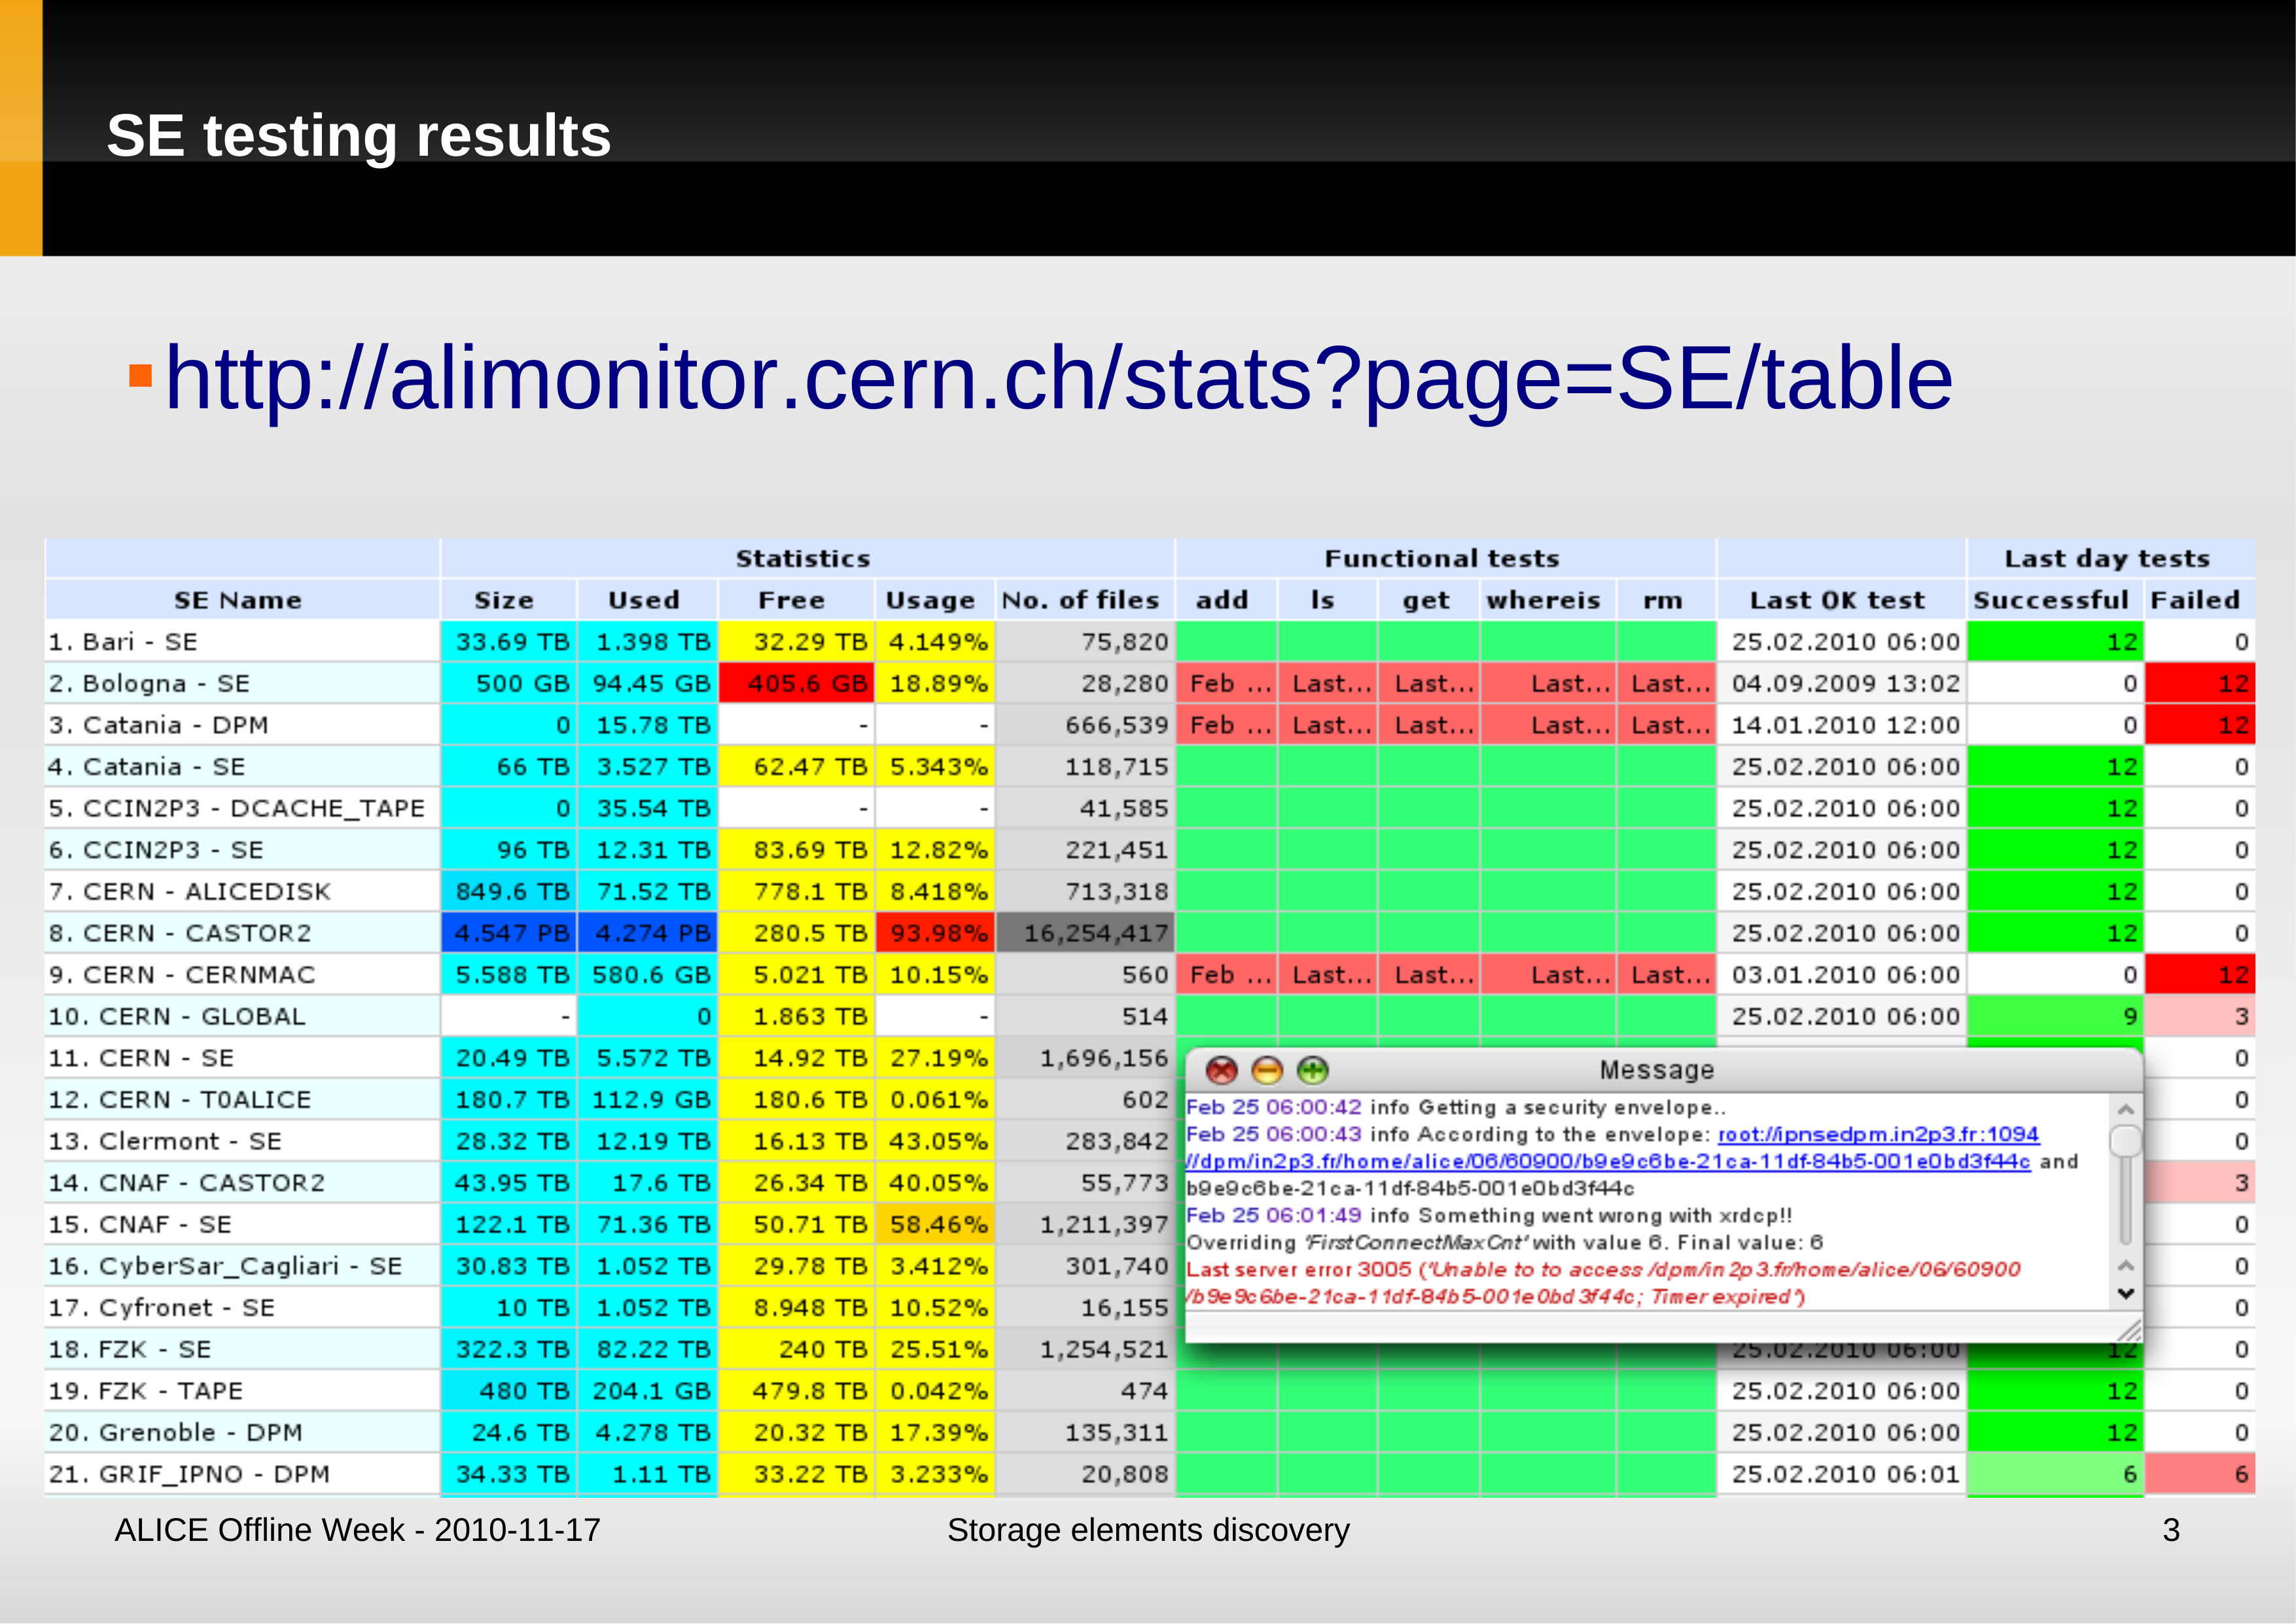

# SE testing results
http://alimonitor.cern.ch/stats?page=SE/table
ALICE Offline Week - 2010-11-17
Storage elements discovery
3